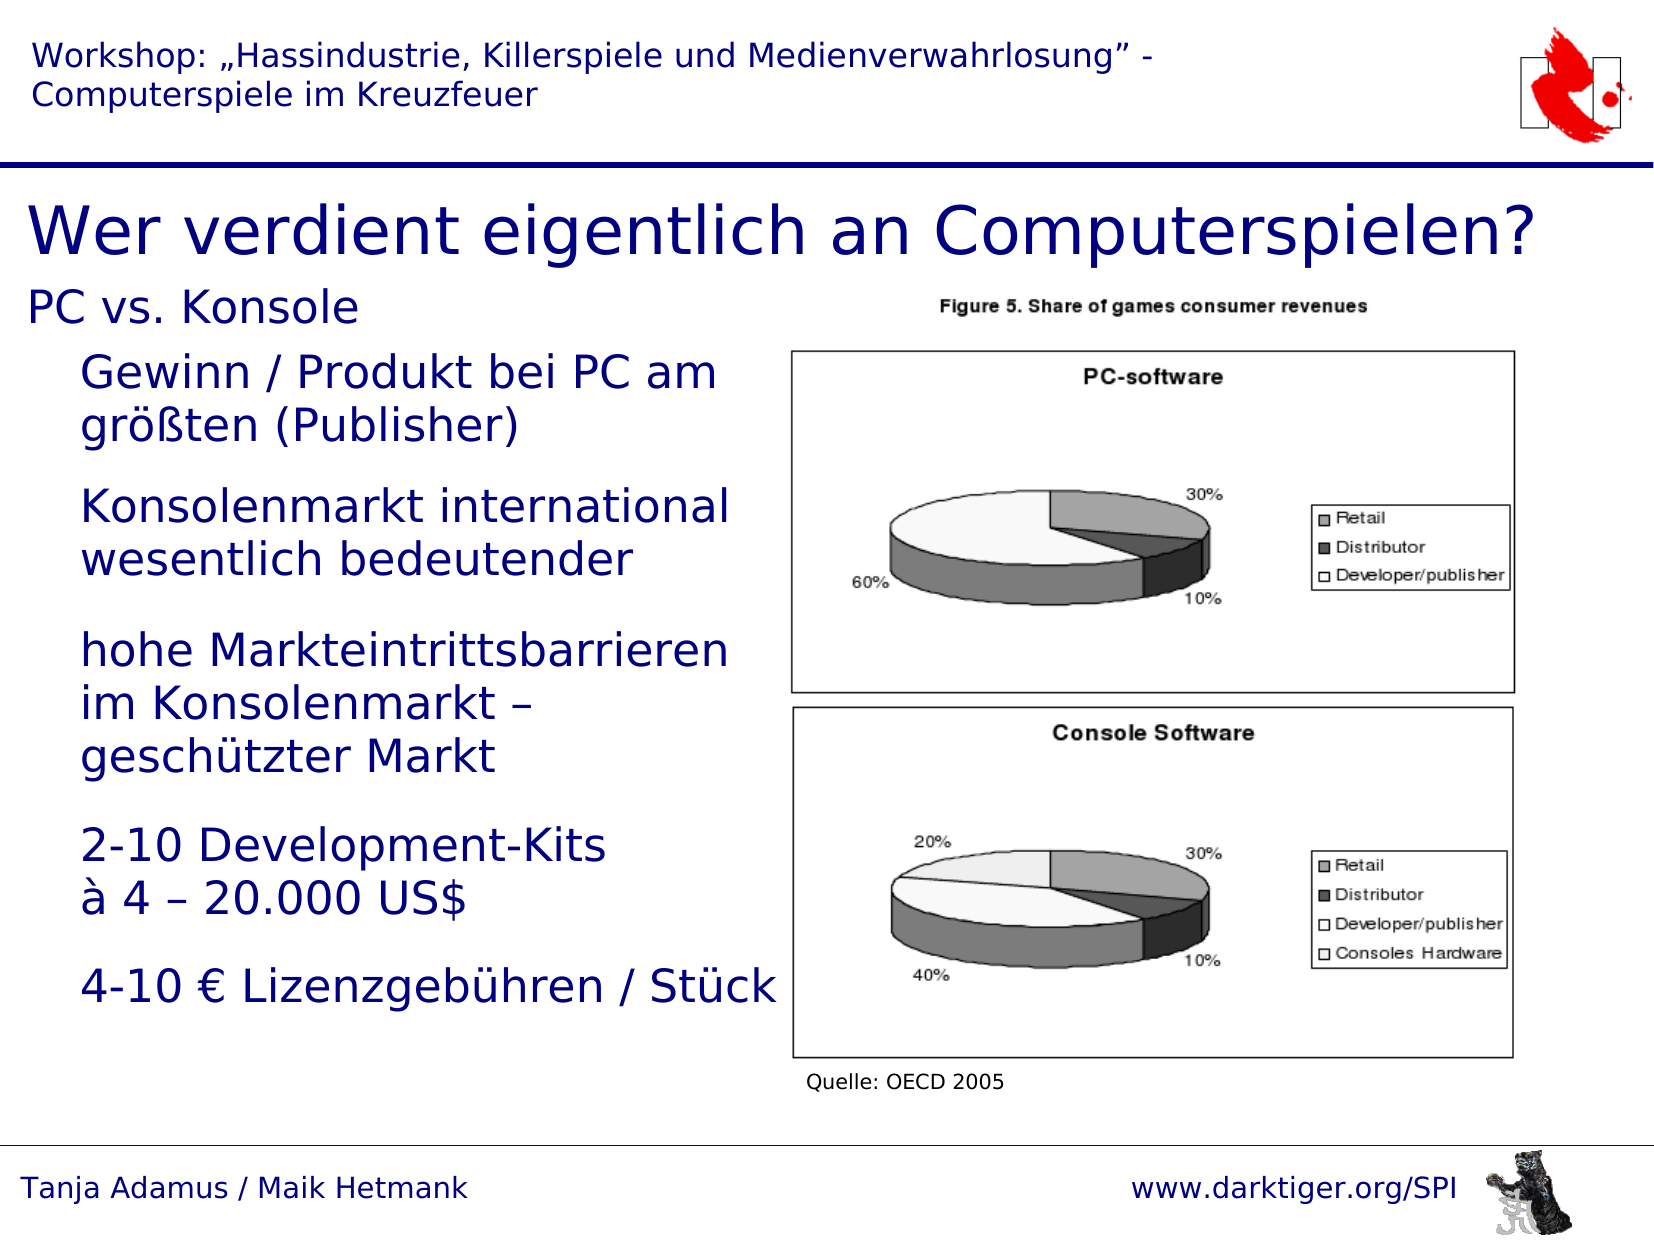

Workshop: „Hassindustrie, Killerspiele und Medienverwahrlosung” - Computerspiele im Kreuzfeuer
Wer verdient eigentlich an Computerspielen?
PC vs. Konsole
Gewinn / Produkt bei PC am größten (Publisher)
Konsolenmarkt international wesentlich bedeutender
hohe Markteintrittsbarrieren im Konsolenmarkt – geschützter Markt
2-10 Development-Kits
à 4 – 20.000 US$
4-10 € Lizenzgebühren / Stück
Quelle: OECD 2005